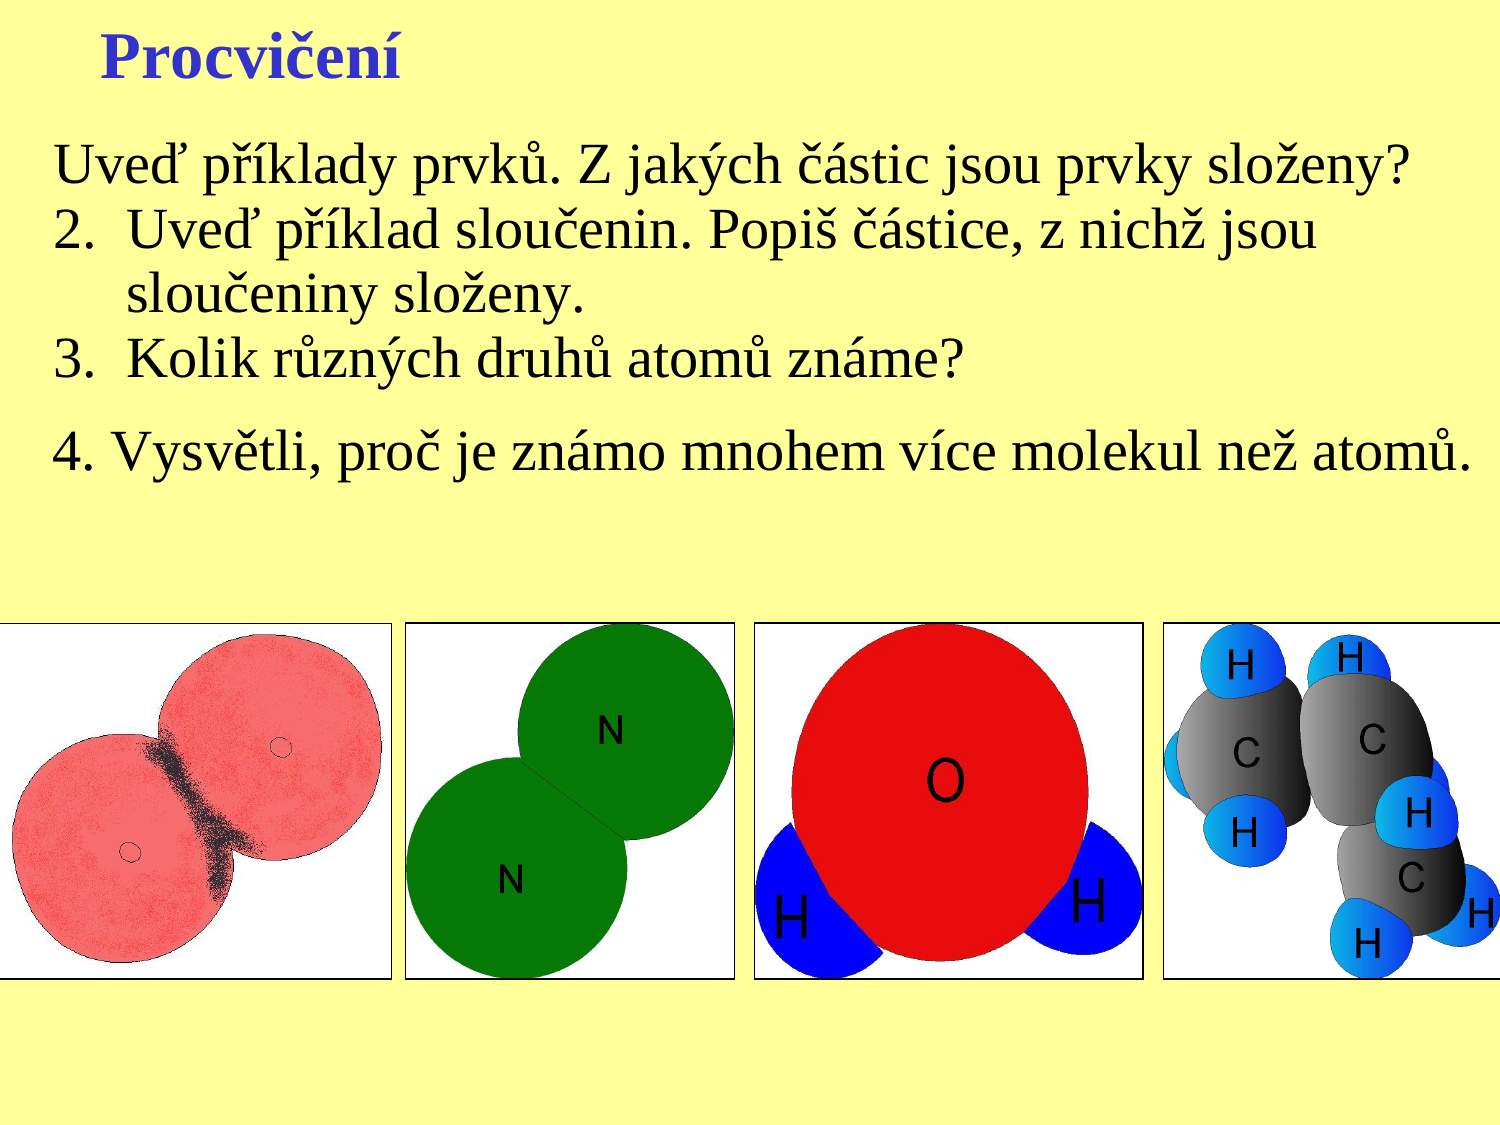

Procvičení
Uveď příklady prvků. Z jakých částic jsou prvky složeny?
2. Uveď příklad sloučenin. Popiš částice, z nichž jsou
 sloučeniny složeny.
3. Kolik různých druhů atomů známe?
4. Vysvětli, proč je známo mnohem více molekul než atomů.